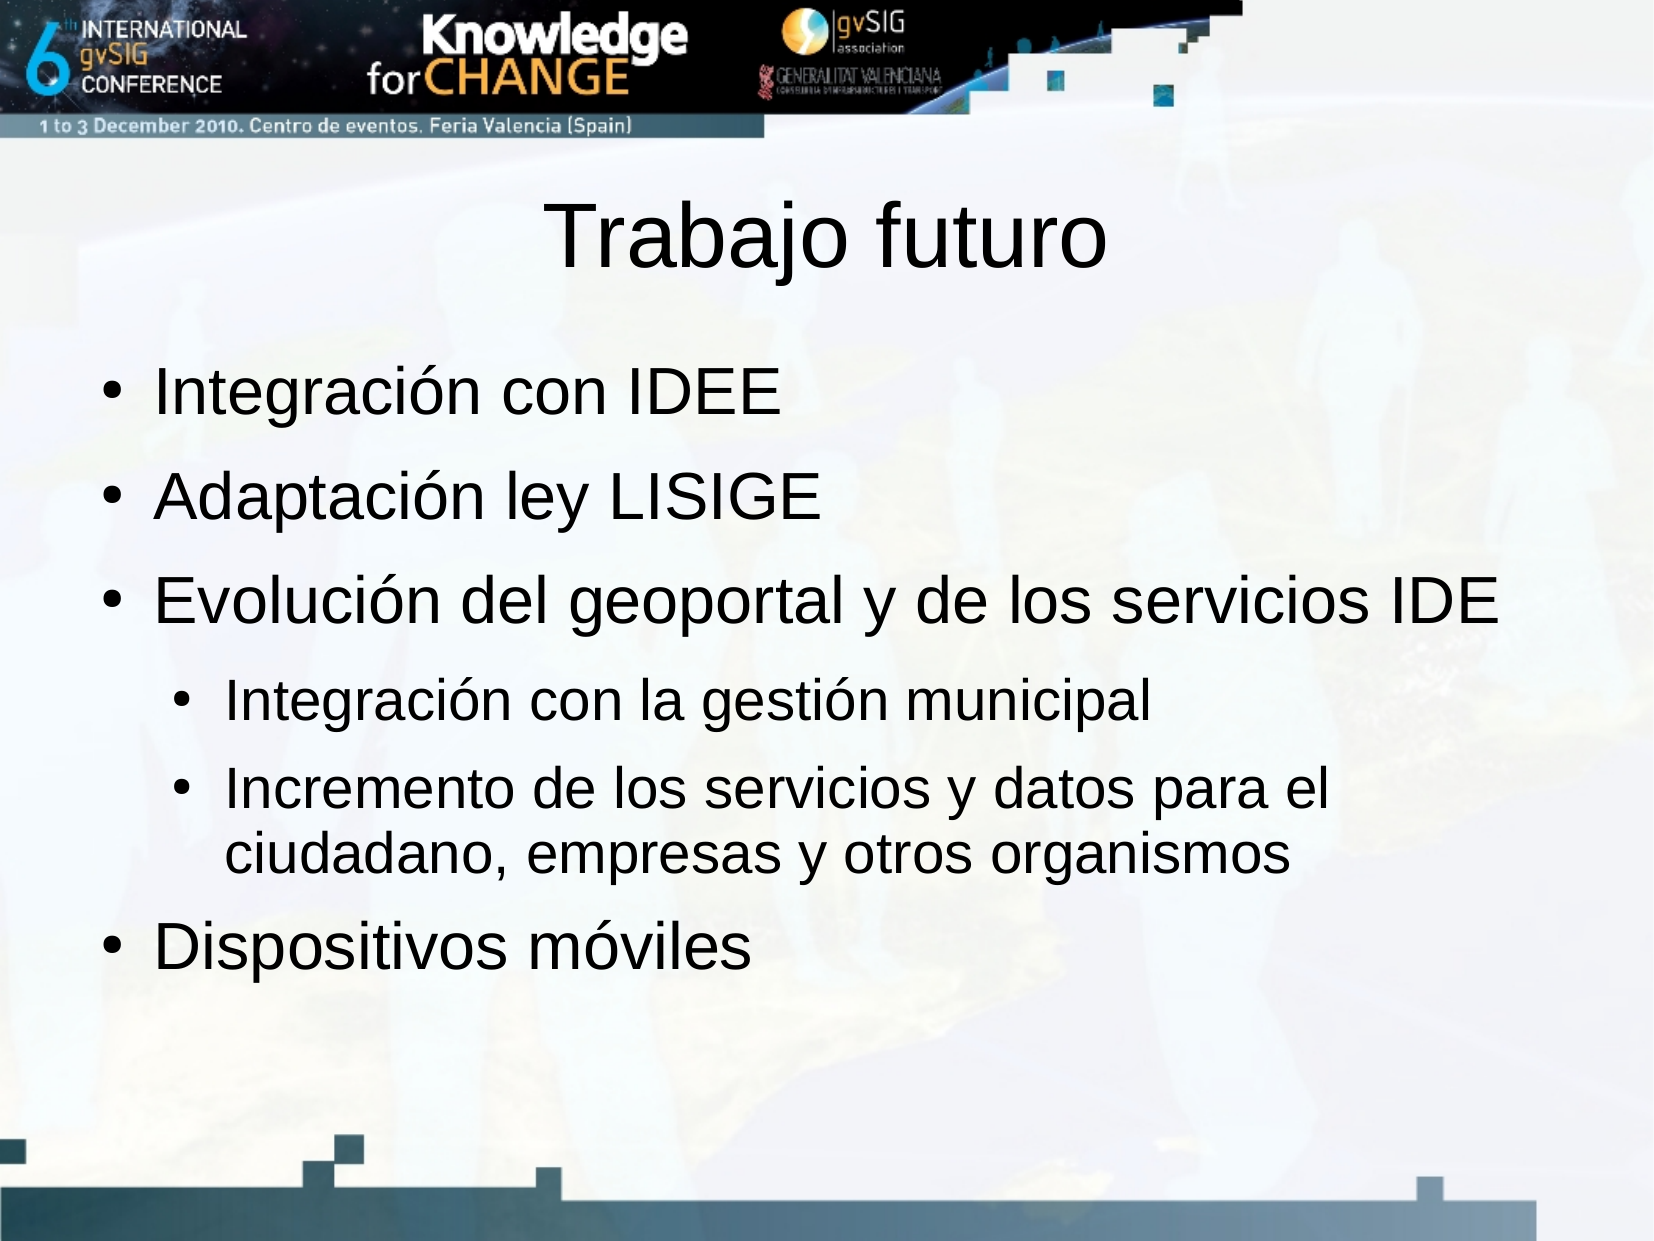

# Trabajo futuro
Integración con IDEE
Adaptación ley LISIGE
Evolución del geoportal y de los servicios IDE
Integración con la gestión municipal
Incremento de los servicios y datos para el ciudadano, empresas y otros organismos
Dispositivos móviles